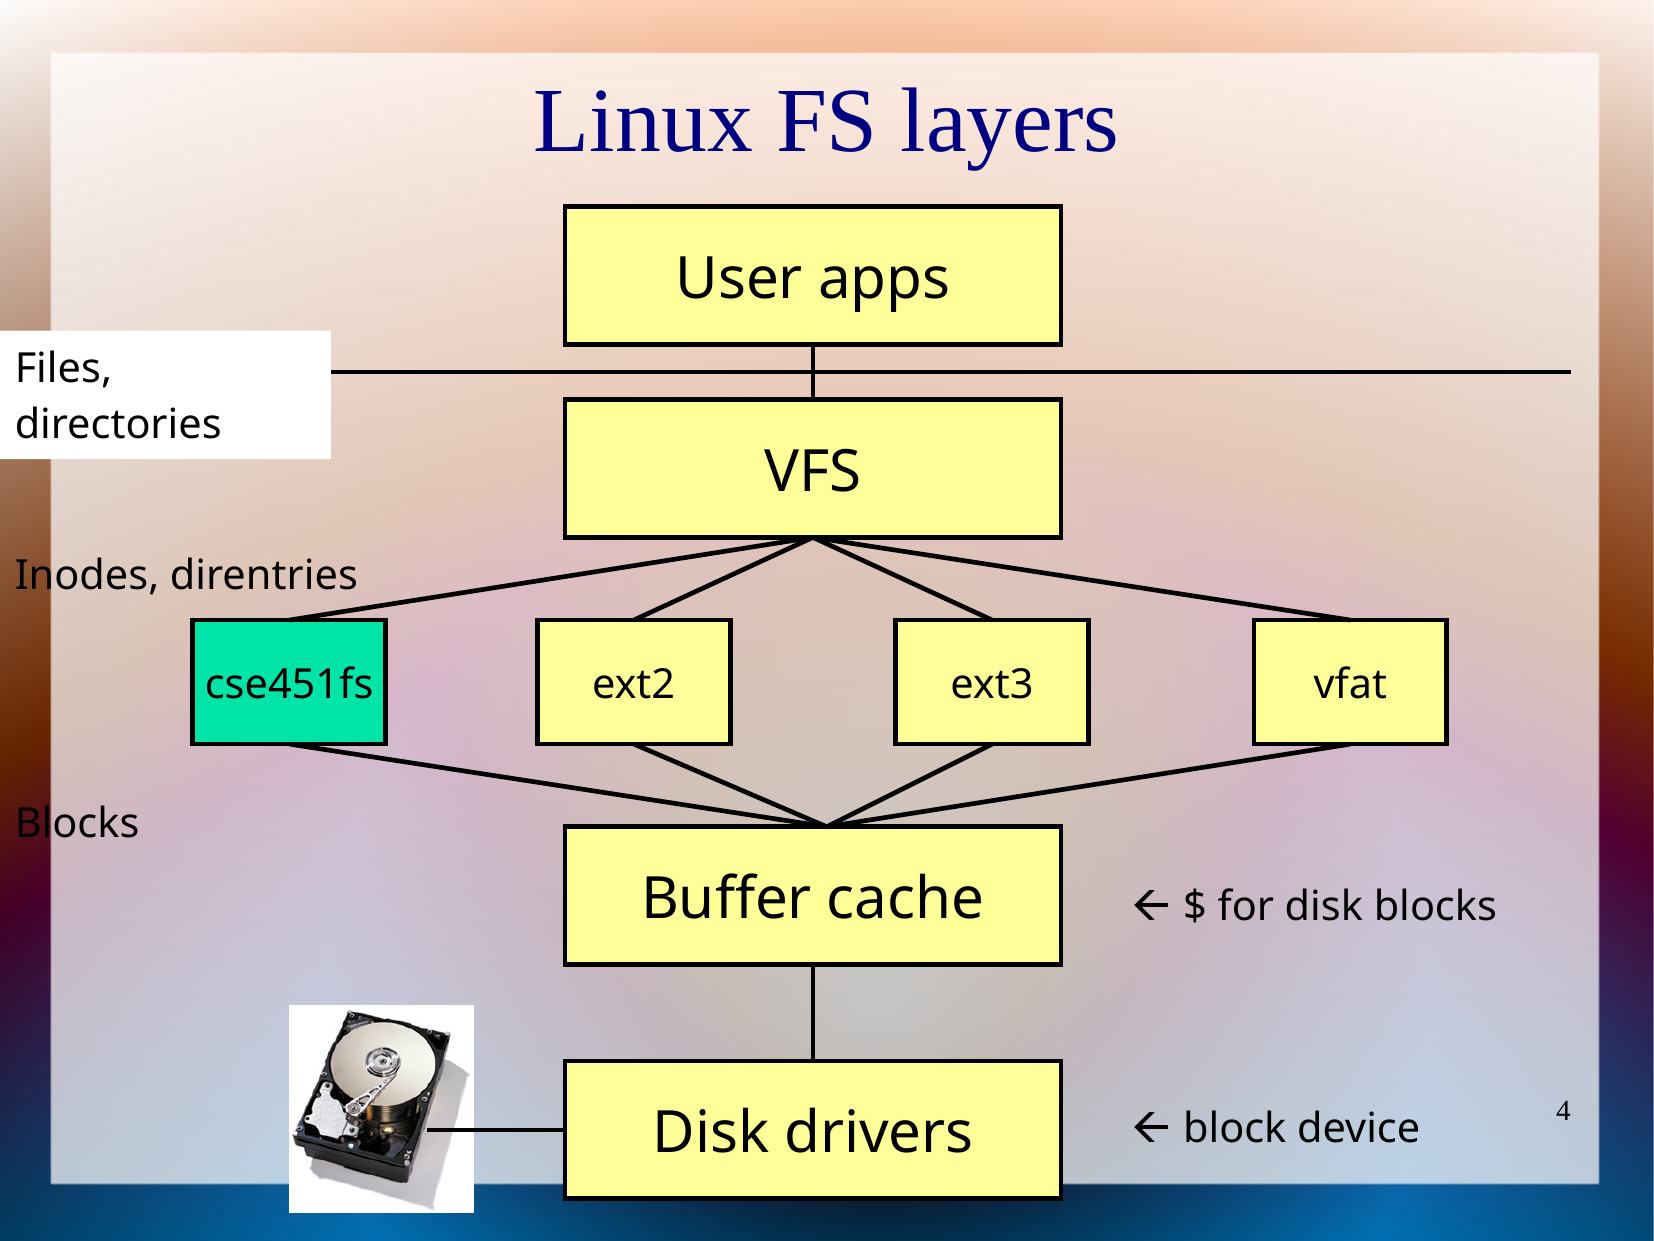

# Linux FS layers
User apps
Files, directories
VFS
Inodes, direntries
cse451fs
ext2
ext3
vfat
Blocks
Buffer cache
 $ for disk blocks
Disk drivers
 block device
4